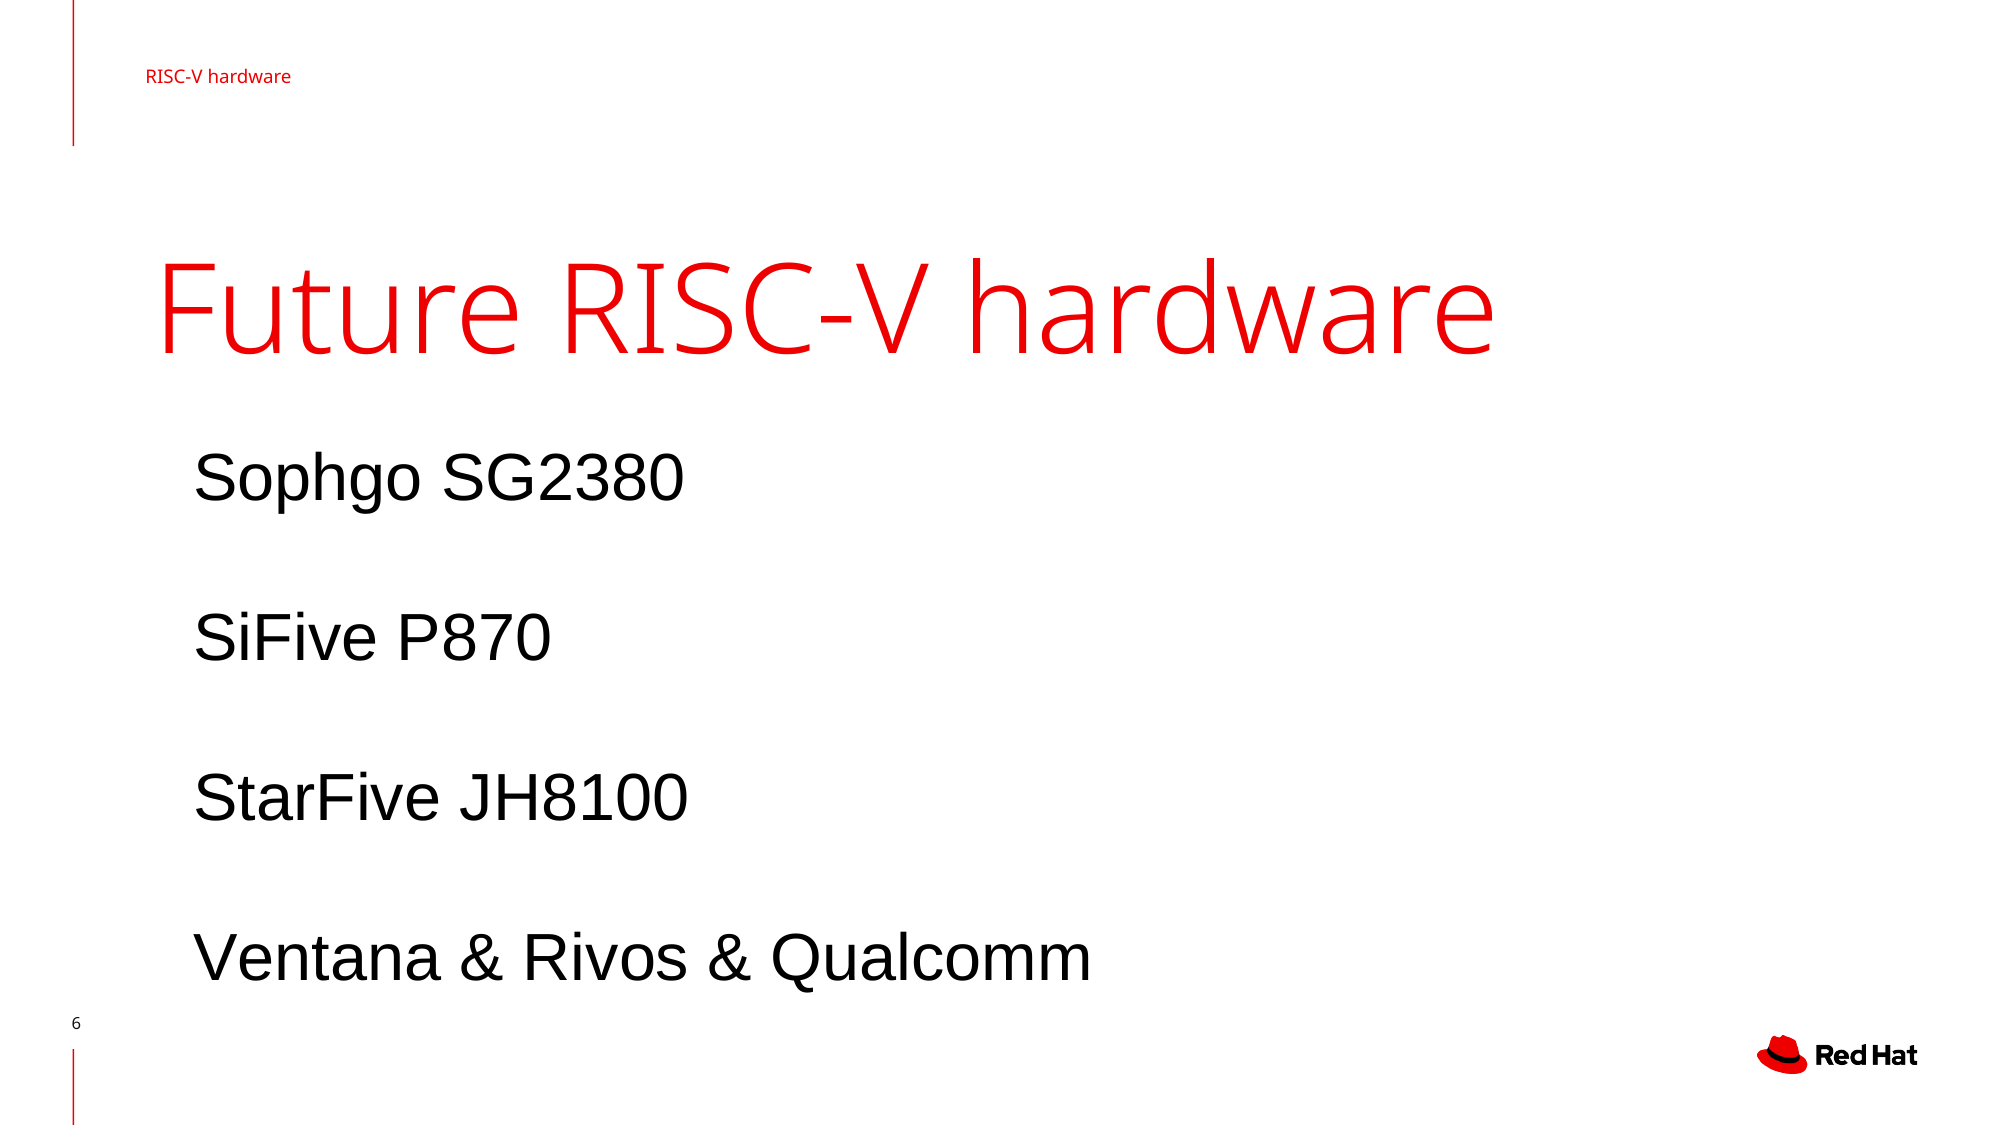

RISC-V hardware
Future RISC-V hardware
Sophgo SG2380
SiFive P870
StarFive JH8100
Ventana & Rivos & Qualcomm
6
#